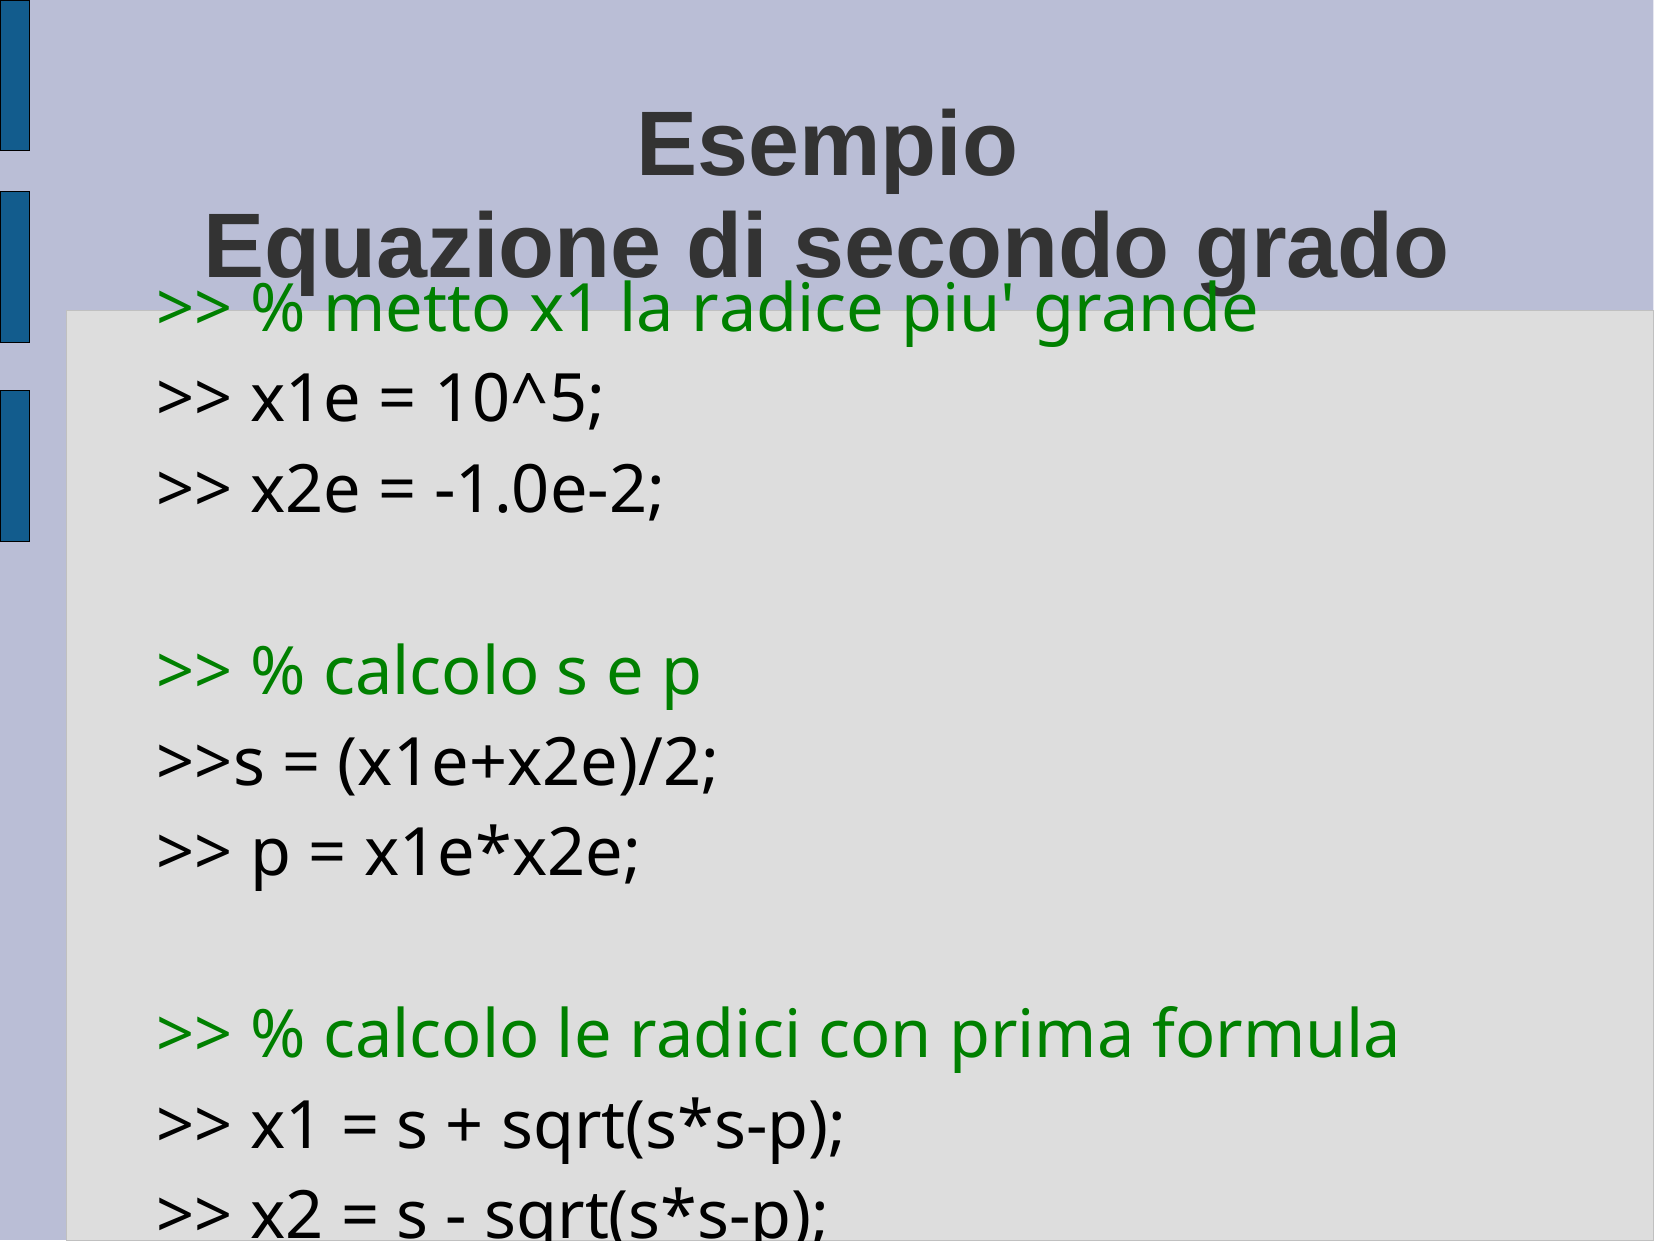

# Esempio Equazione di secondo grado
>> % metto x1 la radice piu' grande
>> x1e = 10^5;
>> x2e = -1.0e-2;
>> % calcolo s e p
>>s = (x1e+x2e)/2;
>> p = x1e*x2e;
>> % calcolo le radici con prima formula
>> x1 = s + sqrt(s*s-p);
>> x2 = s - sqrt(s*s-p);